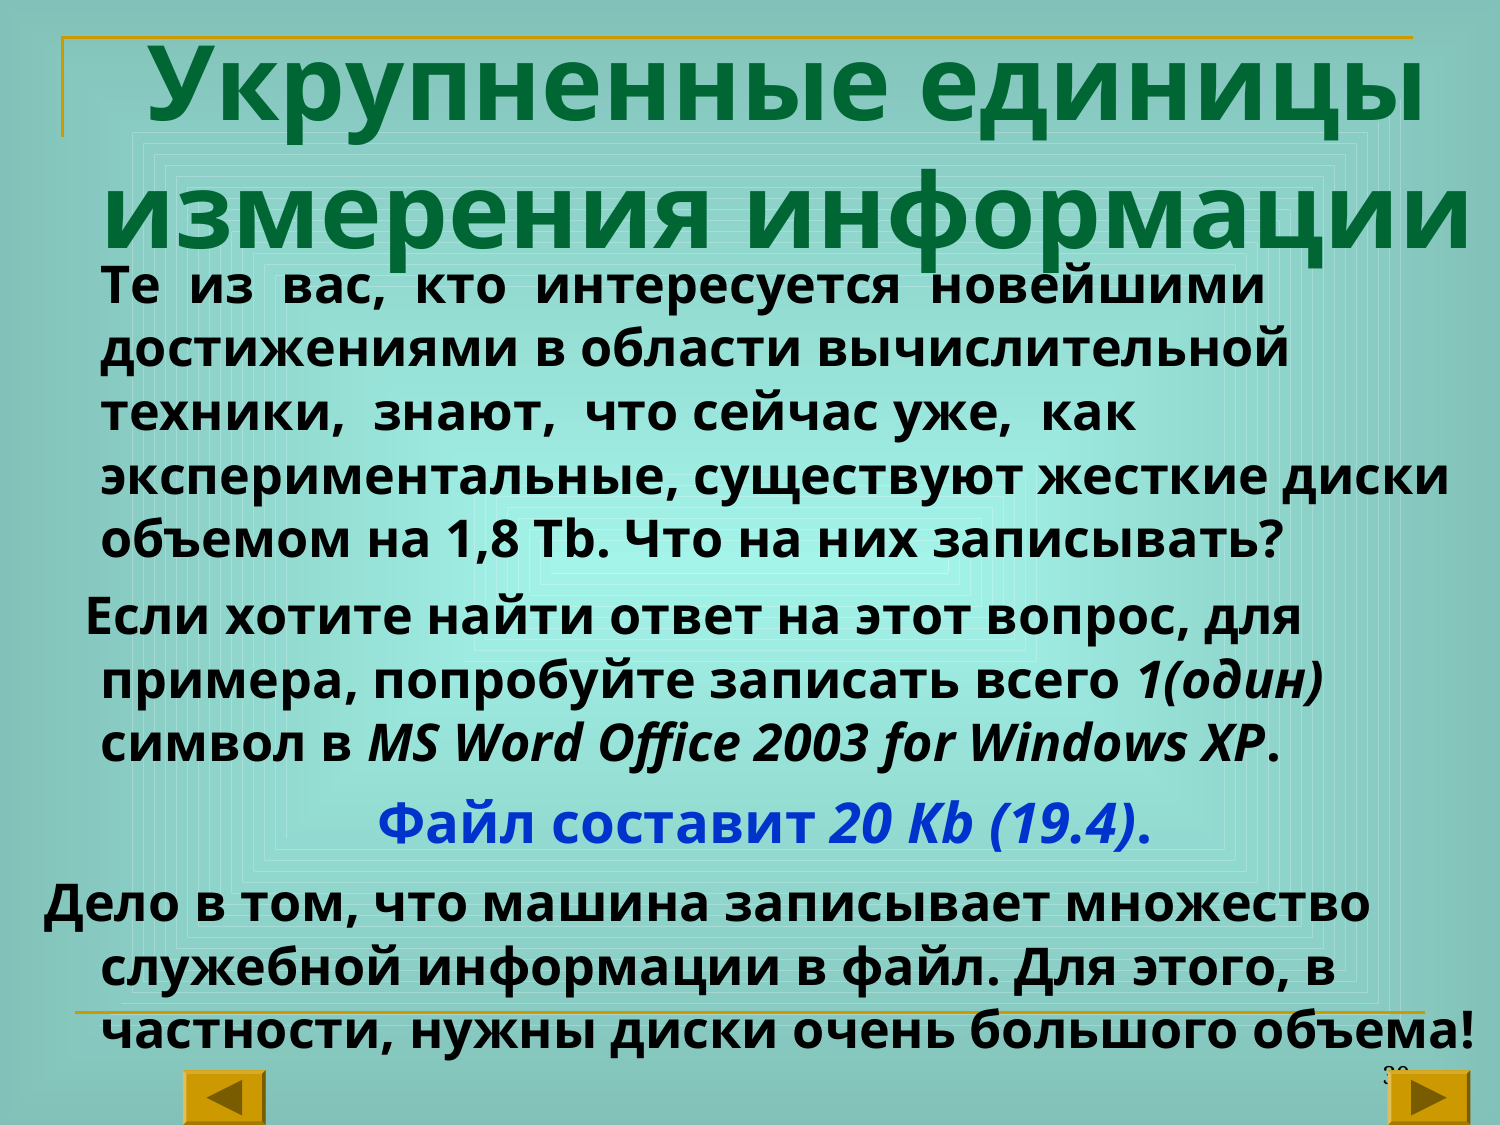

# Укрупненные единицы измерения информации
	Те из вас, кто интересуется новейшими достижениями в области вычислительной техники, знают, что сейчас уже, как экспериментальные, существуют жесткие диски объемом на 1,8 Тb. Что на них записывать?
 Если хотите найти ответ на этот вопрос, для примера, попробуйте записать всего 1(один) символ в MS Word Office 2003 for Windows XP.
Файл составит 20 Кb (19.4).
Дело в том, что машина записывает множество служебной информации в файл. Для этого, в частности, нужны диски очень большого объема!
30